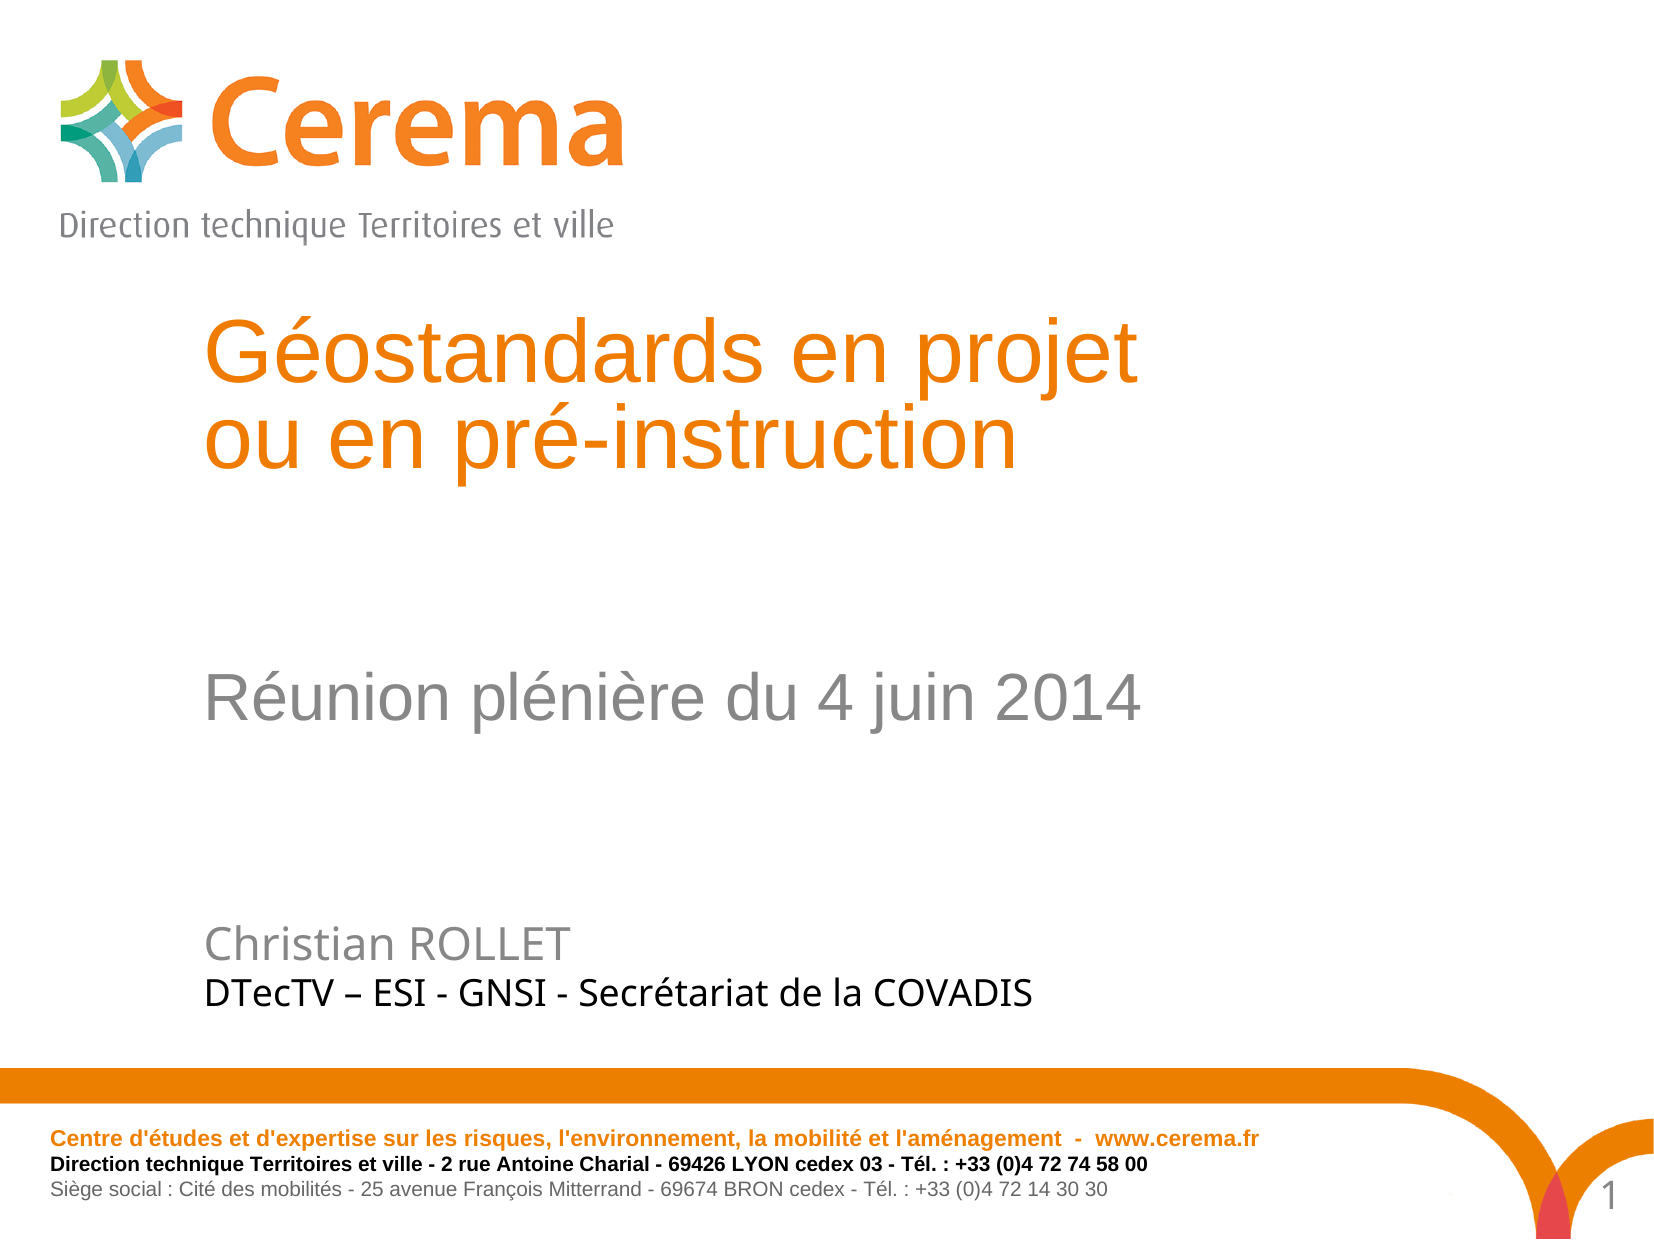

Géostandards en projet
ou en pré-instruction
Réunion plénière du 4 juin 2014
Christian ROLLET
DTecTV – ESI - GNSI - Secrétariat de la COVADIS